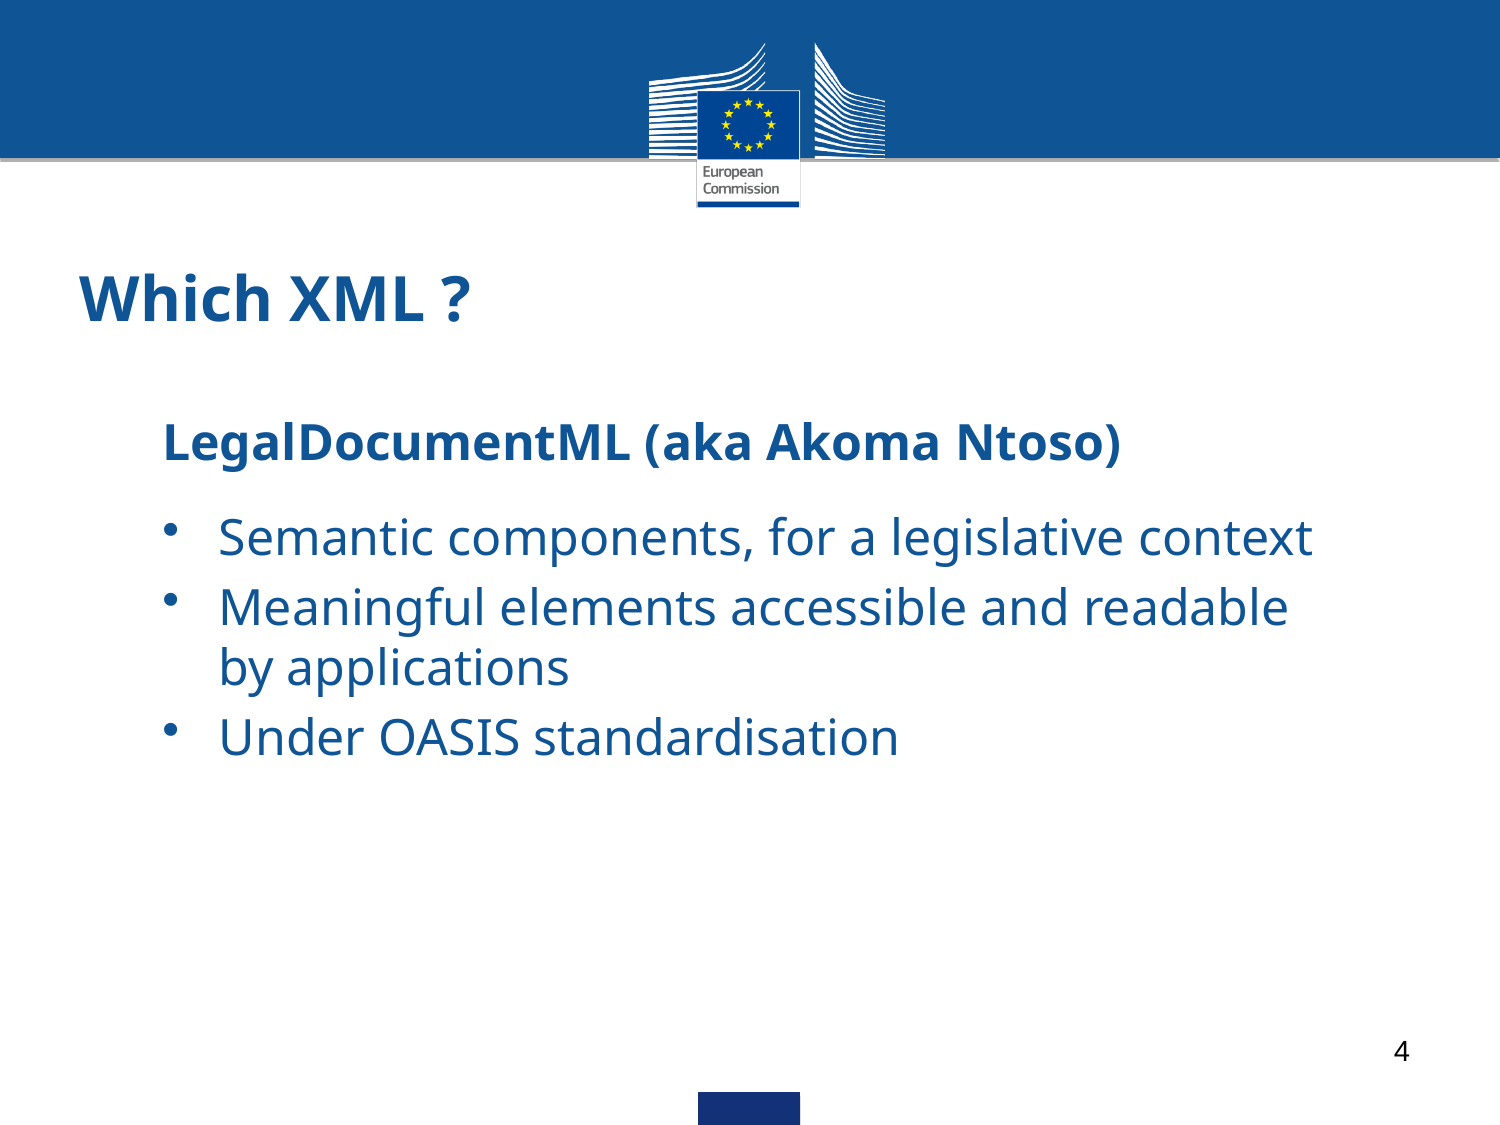

# Which XML ?
LegalDocumentML (aka Akoma Ntoso)
Semantic components, for a legislative context
Meaningful elements accessible and readable by applications
Under OASIS standardisation